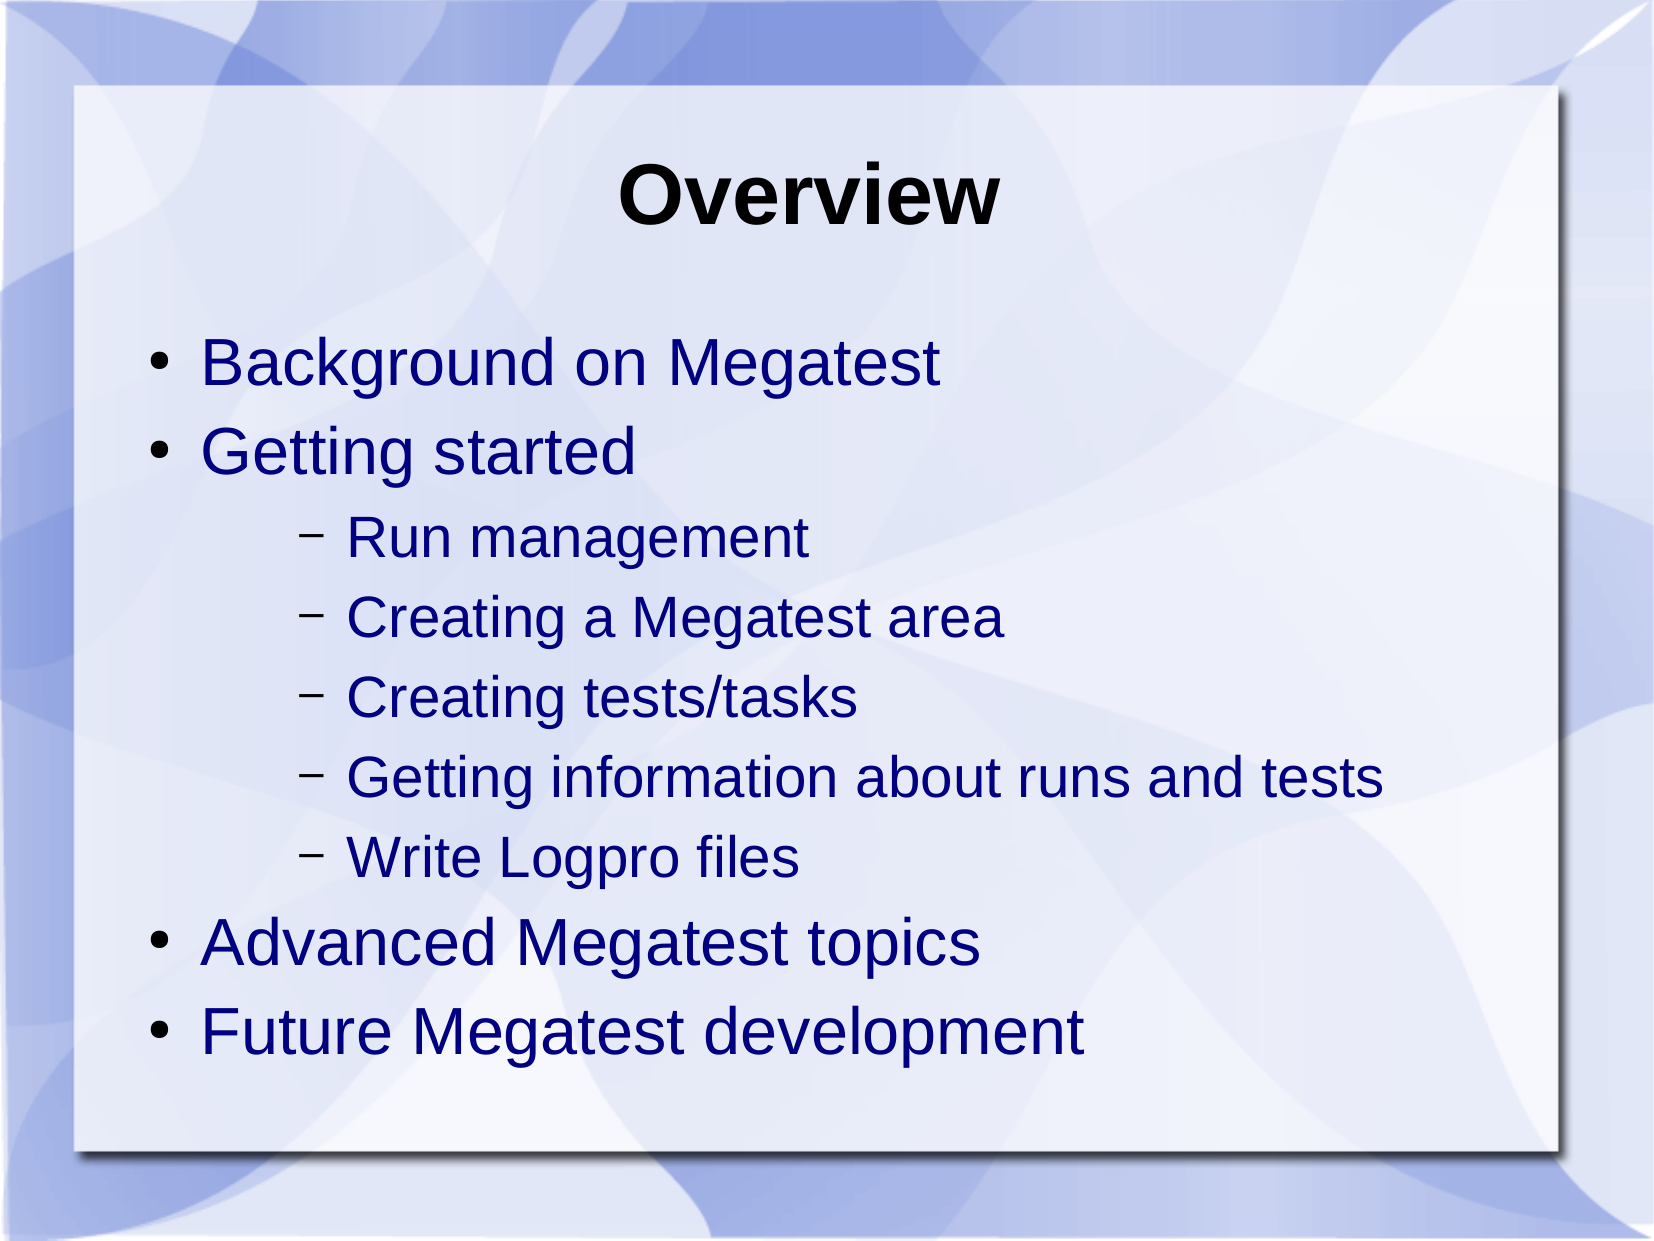

# Overview
Background on Megatest
Getting started
Run management
Creating a Megatest area
Creating tests/tasks
Getting information about runs and tests
Write Logpro files
Advanced Megatest topics
Future Megatest development